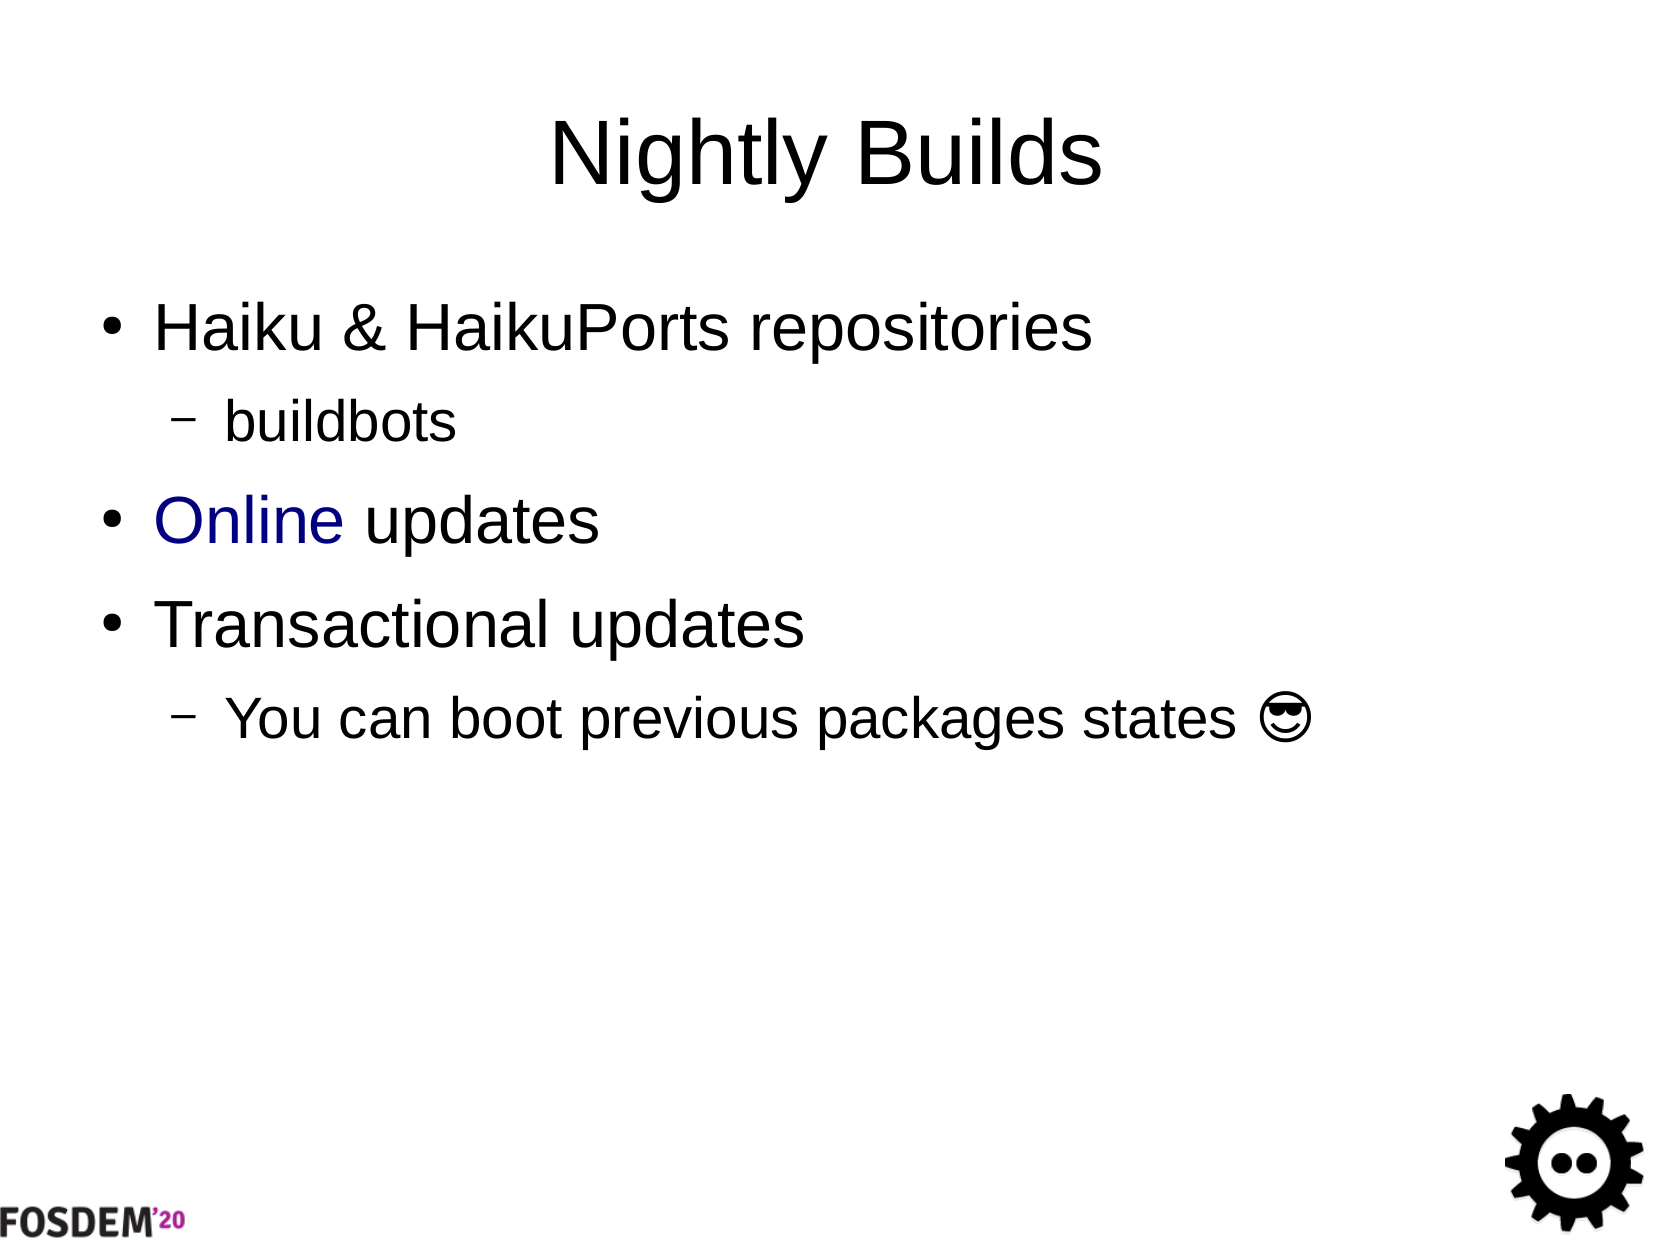

# Nightly Builds
Haiku & HaikuPorts repositories
buildbots
Online updates
Transactional updates
You can boot previous packages states 😎